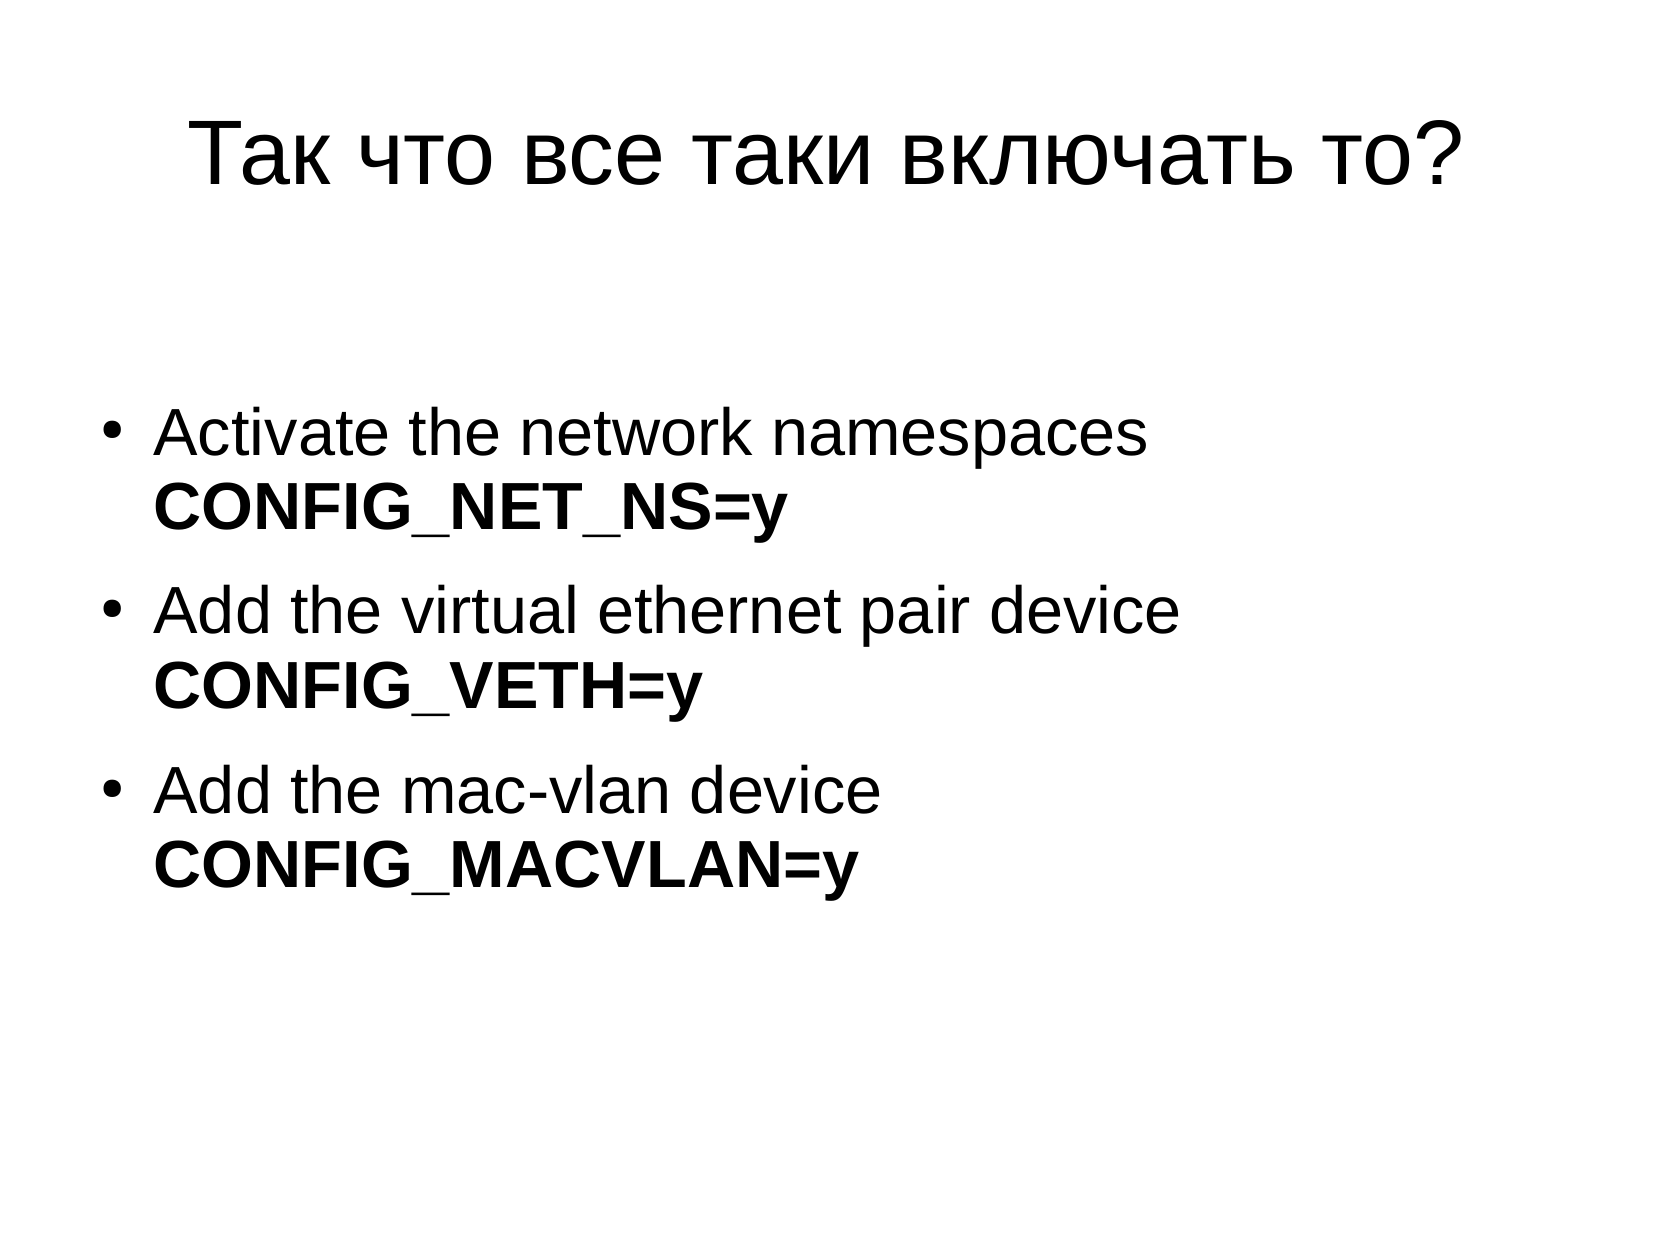

# Так что все таки включать то?
Activate the network namespaces CONFIG_NET_NS=y
Add the virtual ethernet pair device CONFIG_VETH=y
Add the mac-vlan device CONFIG_MACVLAN=y